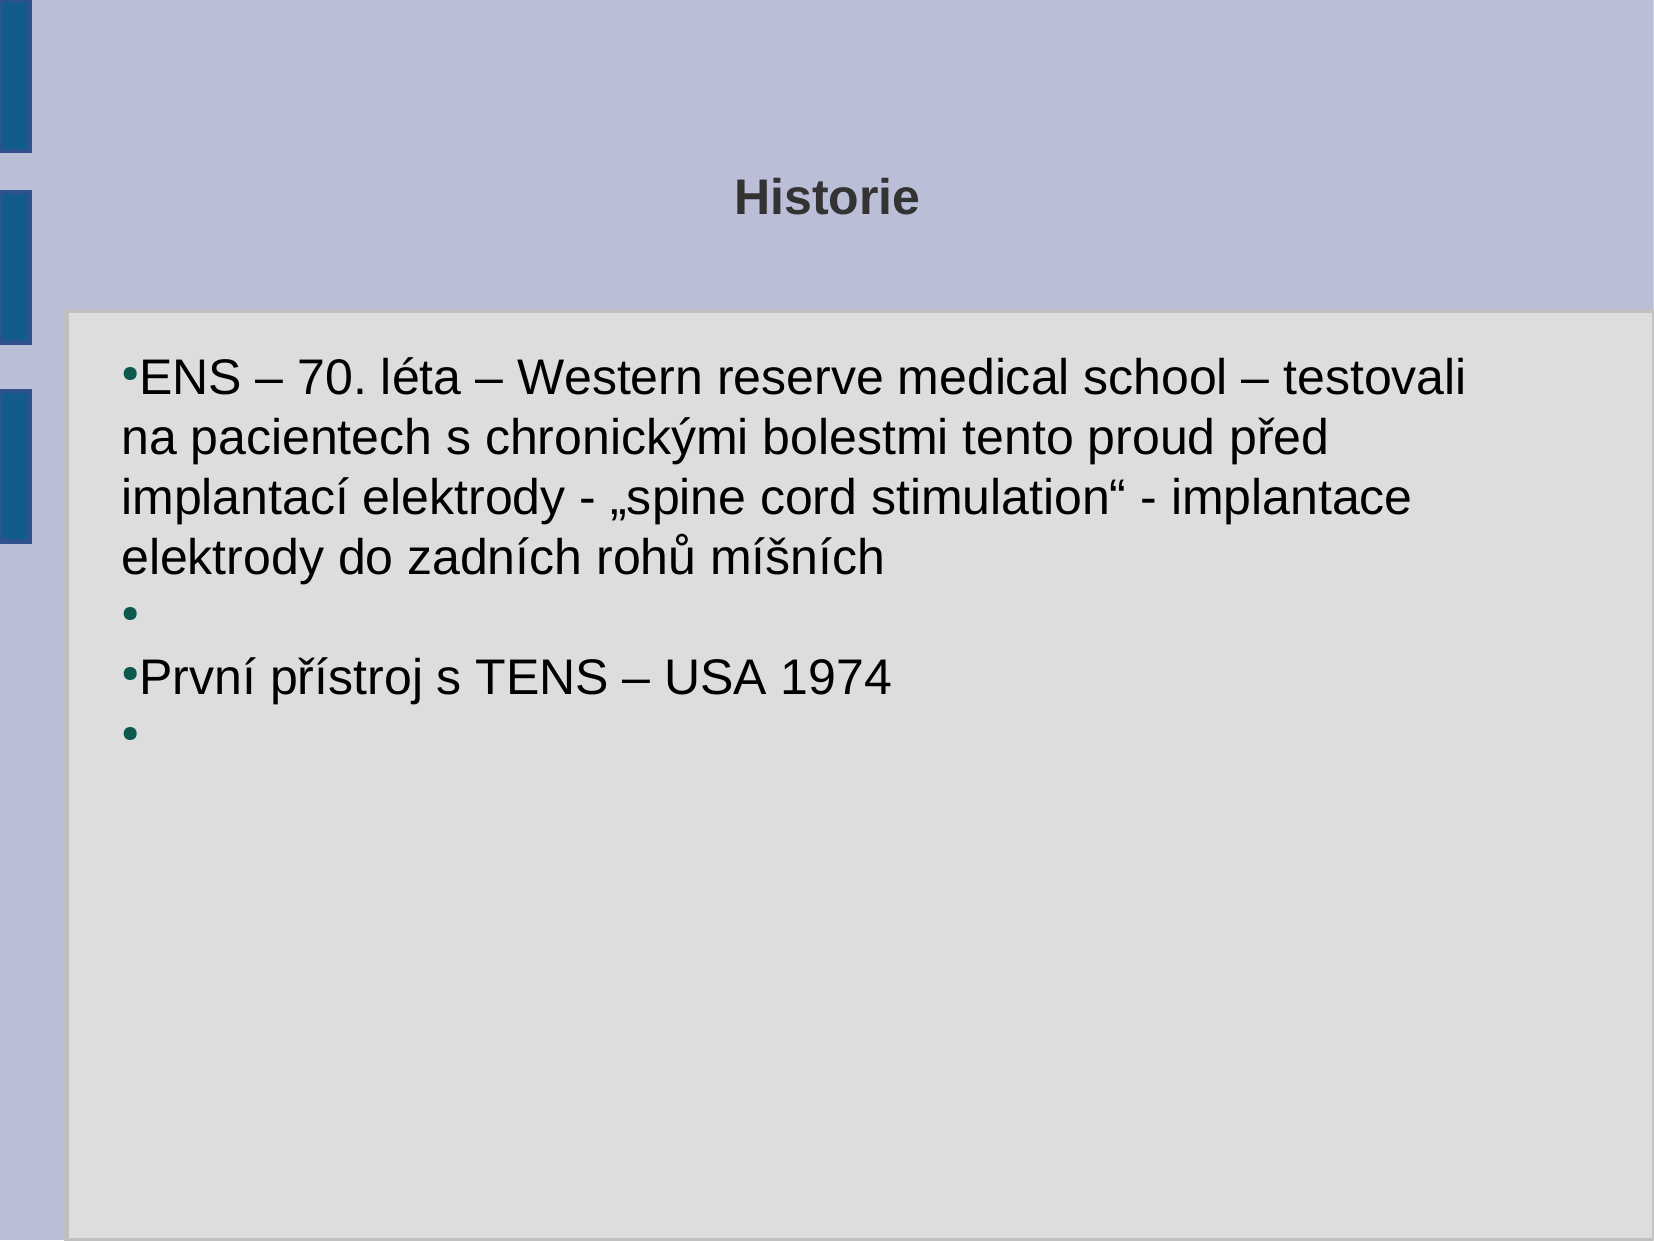

# Historie
ENS – 70. léta – Western reserve medical school – testovali na pacientech s chronickými bolestmi tento proud před implantací elektrody - „spine cord stimulation“ - implantace elektrody do zadních rohů míšních
První přístroj s TENS – USA 1974